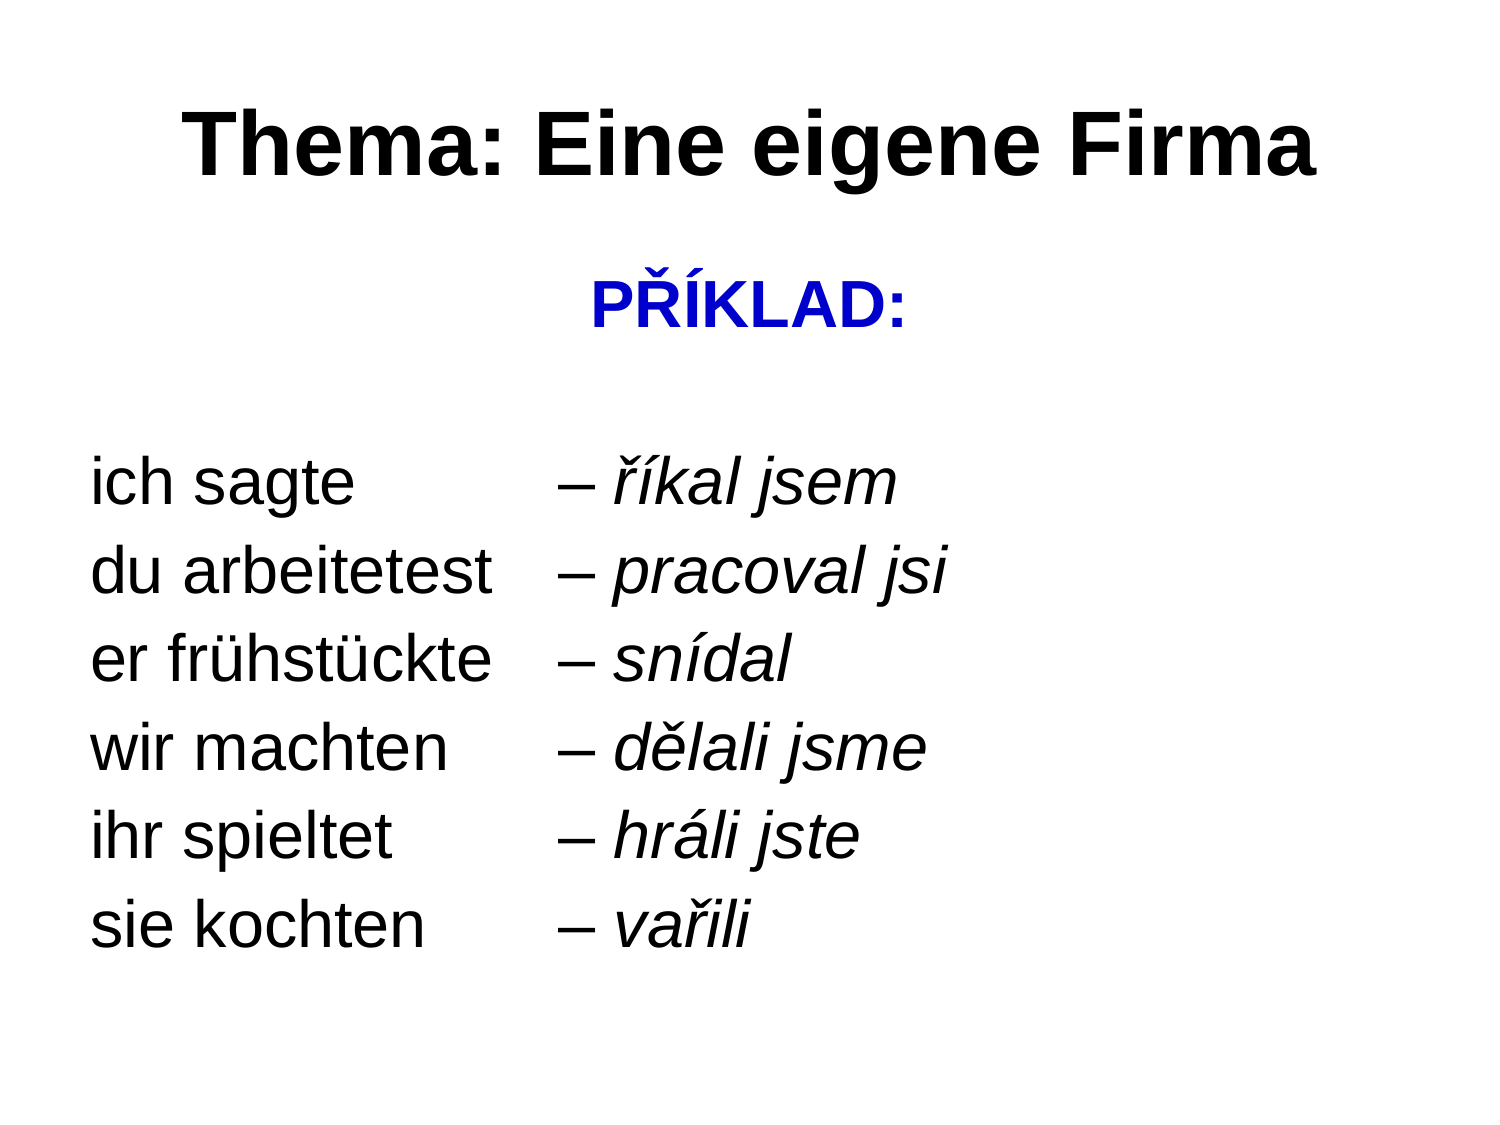

# Thema: Eine eigene Firma
PŘÍKLAD:
ich sagte 		 – říkal jsem
du arbeitetest 	 – pracoval jsi
er frühstückte	 – snídal
wir machten	 – dělali jsme
ihr spieltet	 – hráli jste
sie kochten	 – vařili